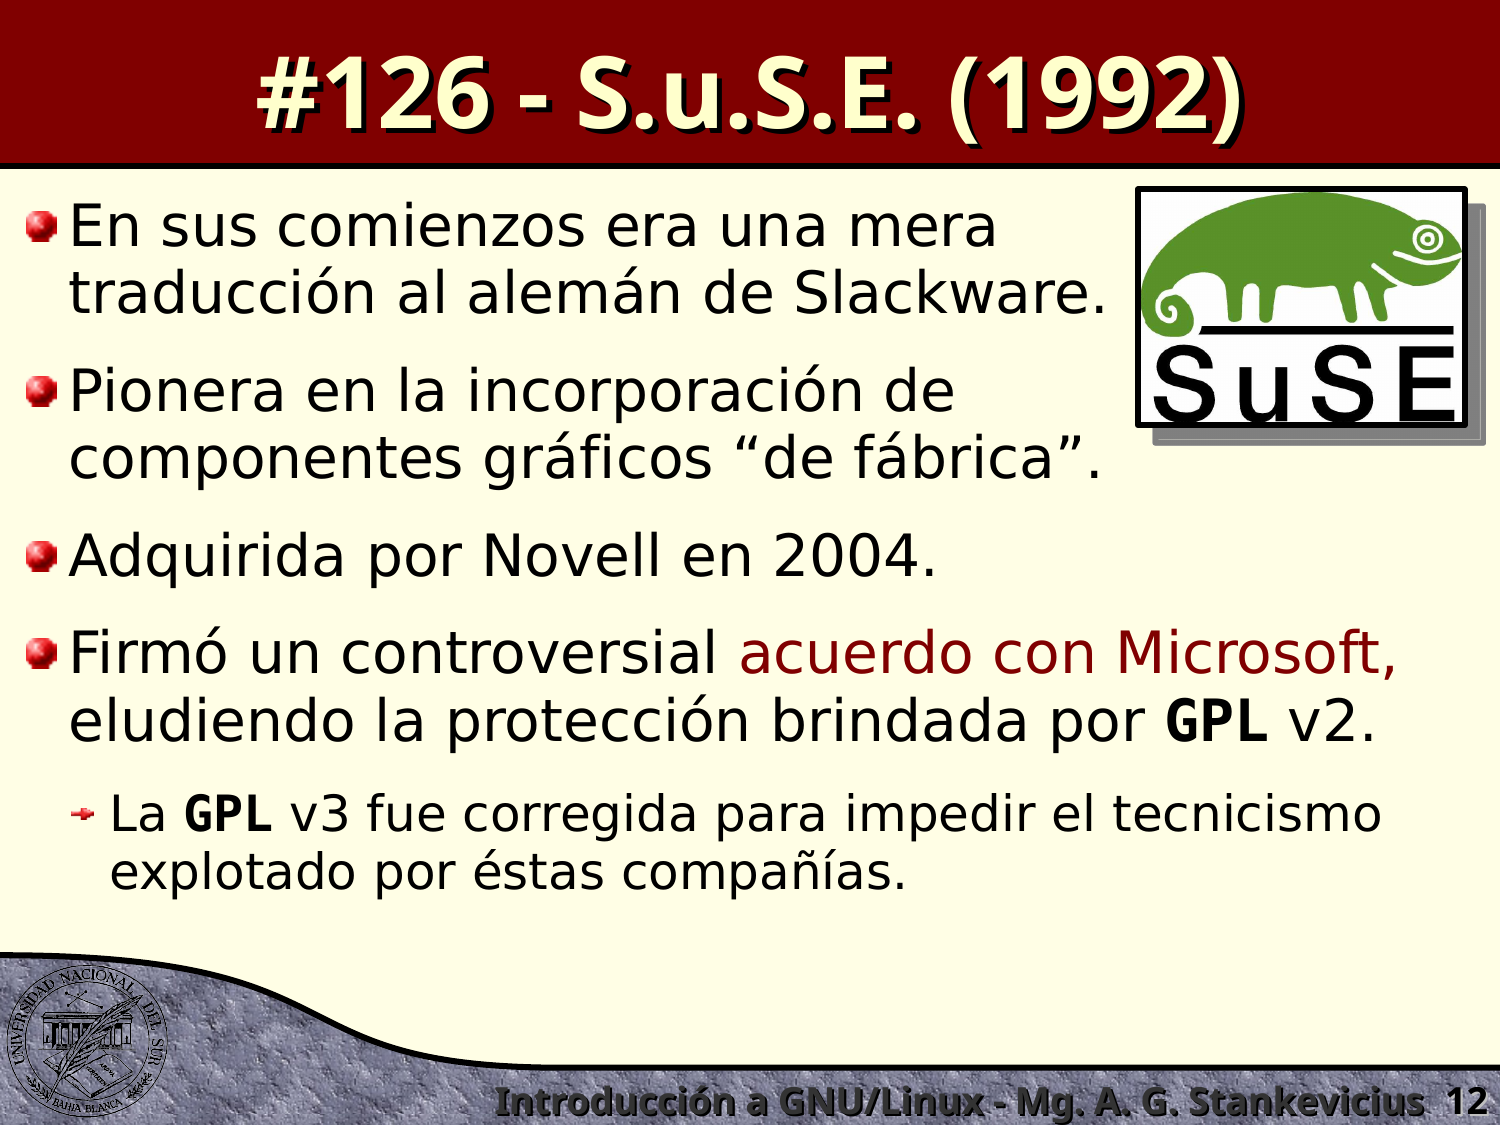

# #126 - S.u.S.E. (1992)
En sus comienzos era una mera
traducción al alemán de Slackware.
Pionera en la incorporación de
componentes gráficos “de fábrica”.
Adquirida por Novell en 2004.
Firmó un controversial acuerdo con Microsoft, eludiendo la protección brindada por GPL v2.
La GPL v3 fue corregida para impedir el tecnicismo explotado por éstas compañías.
12